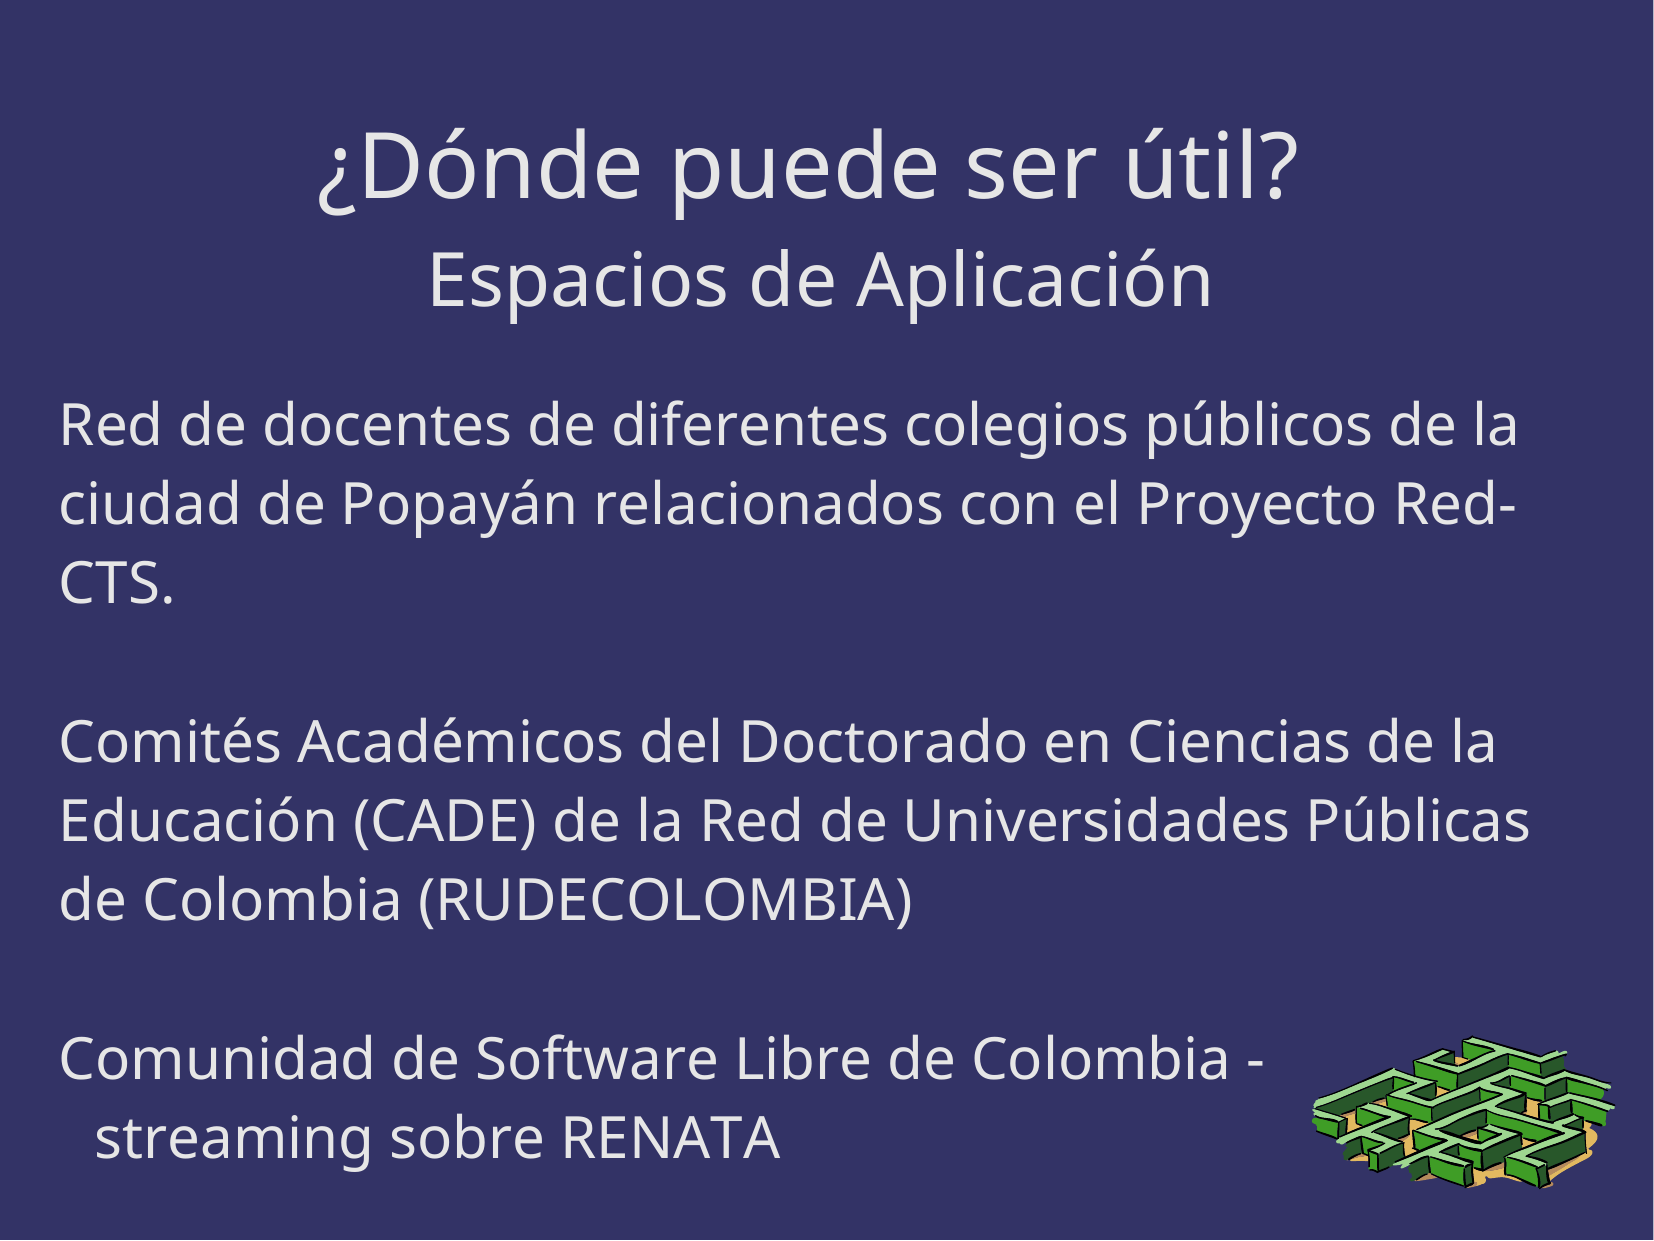

# ¿Dónde puede ser útil? Espacios de Aplicación
Red de docentes de diferentes colegios públicos de la ciudad de Popayán relacionados con el Proyecto Red-CTS.
Comités Académicos del Doctorado en Ciencias de la Educación (CADE) de la Red de Universidades Públicas de Colombia (RUDECOLOMBIA)
Comunidad de Software Libre de Colombia -
streaming sobre RENATA